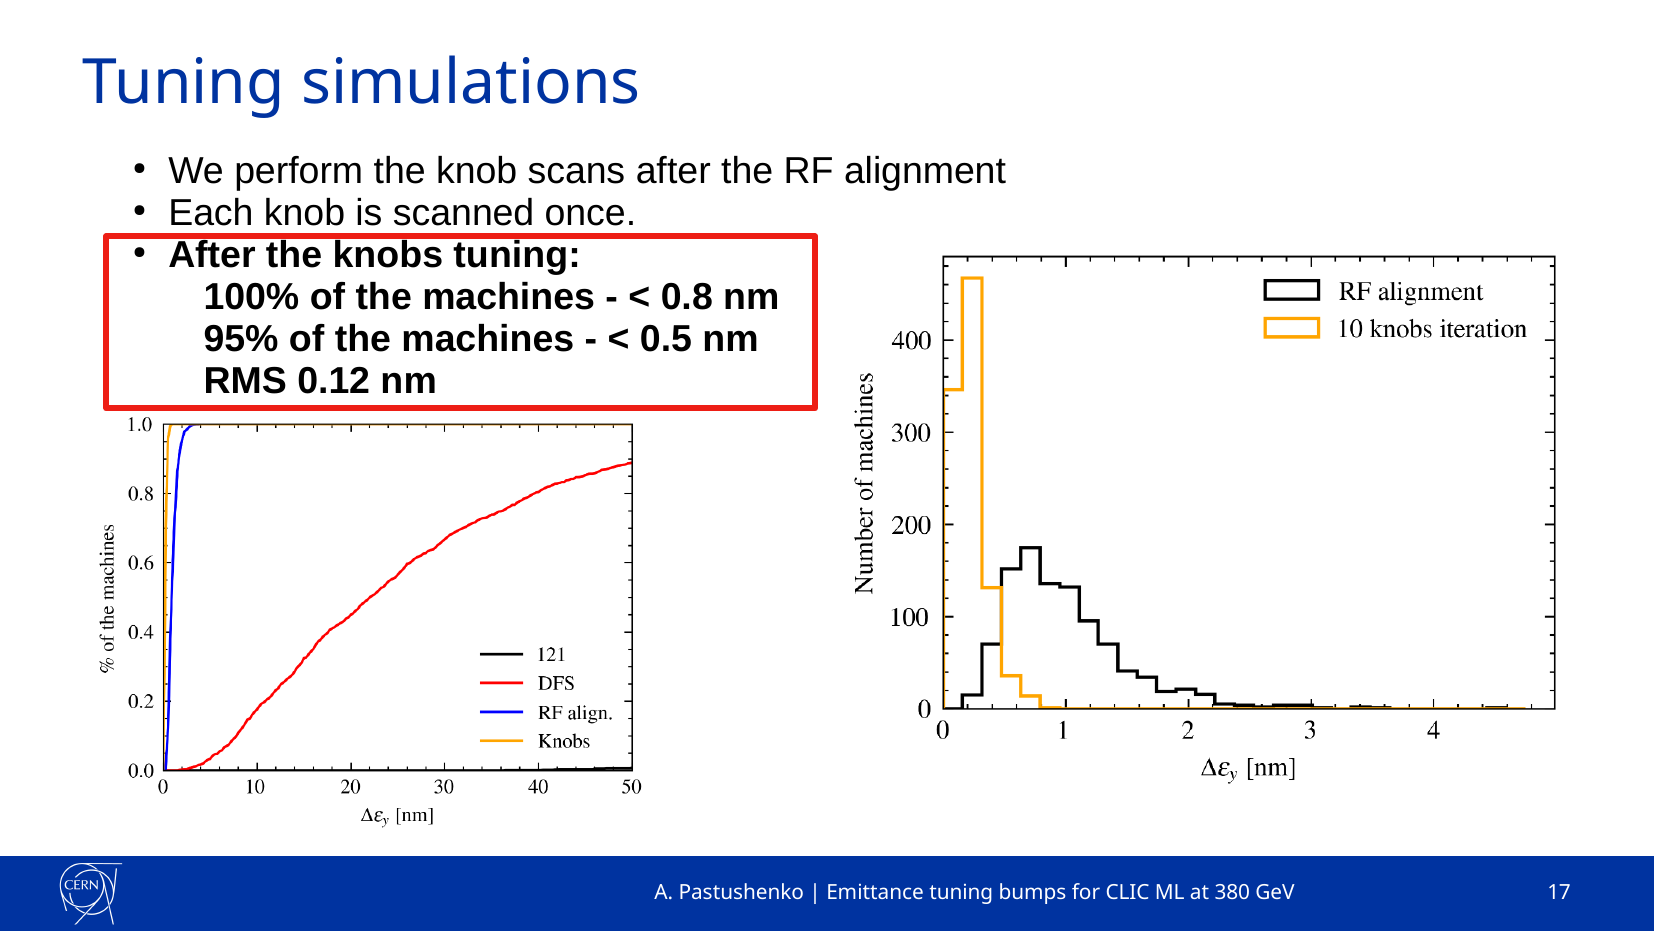

# Tuning simulations
We perform the knob scans after the RF alignment
Each knob is scanned once.
After the knobs tuning:
100% of the machines - < 0.8 nm
95% of the machines - < 0.5 nm
RMS 0.12 nm
A. Pastushenko | Emittance tuning bumps for CLIC ML at 380 GeV
17